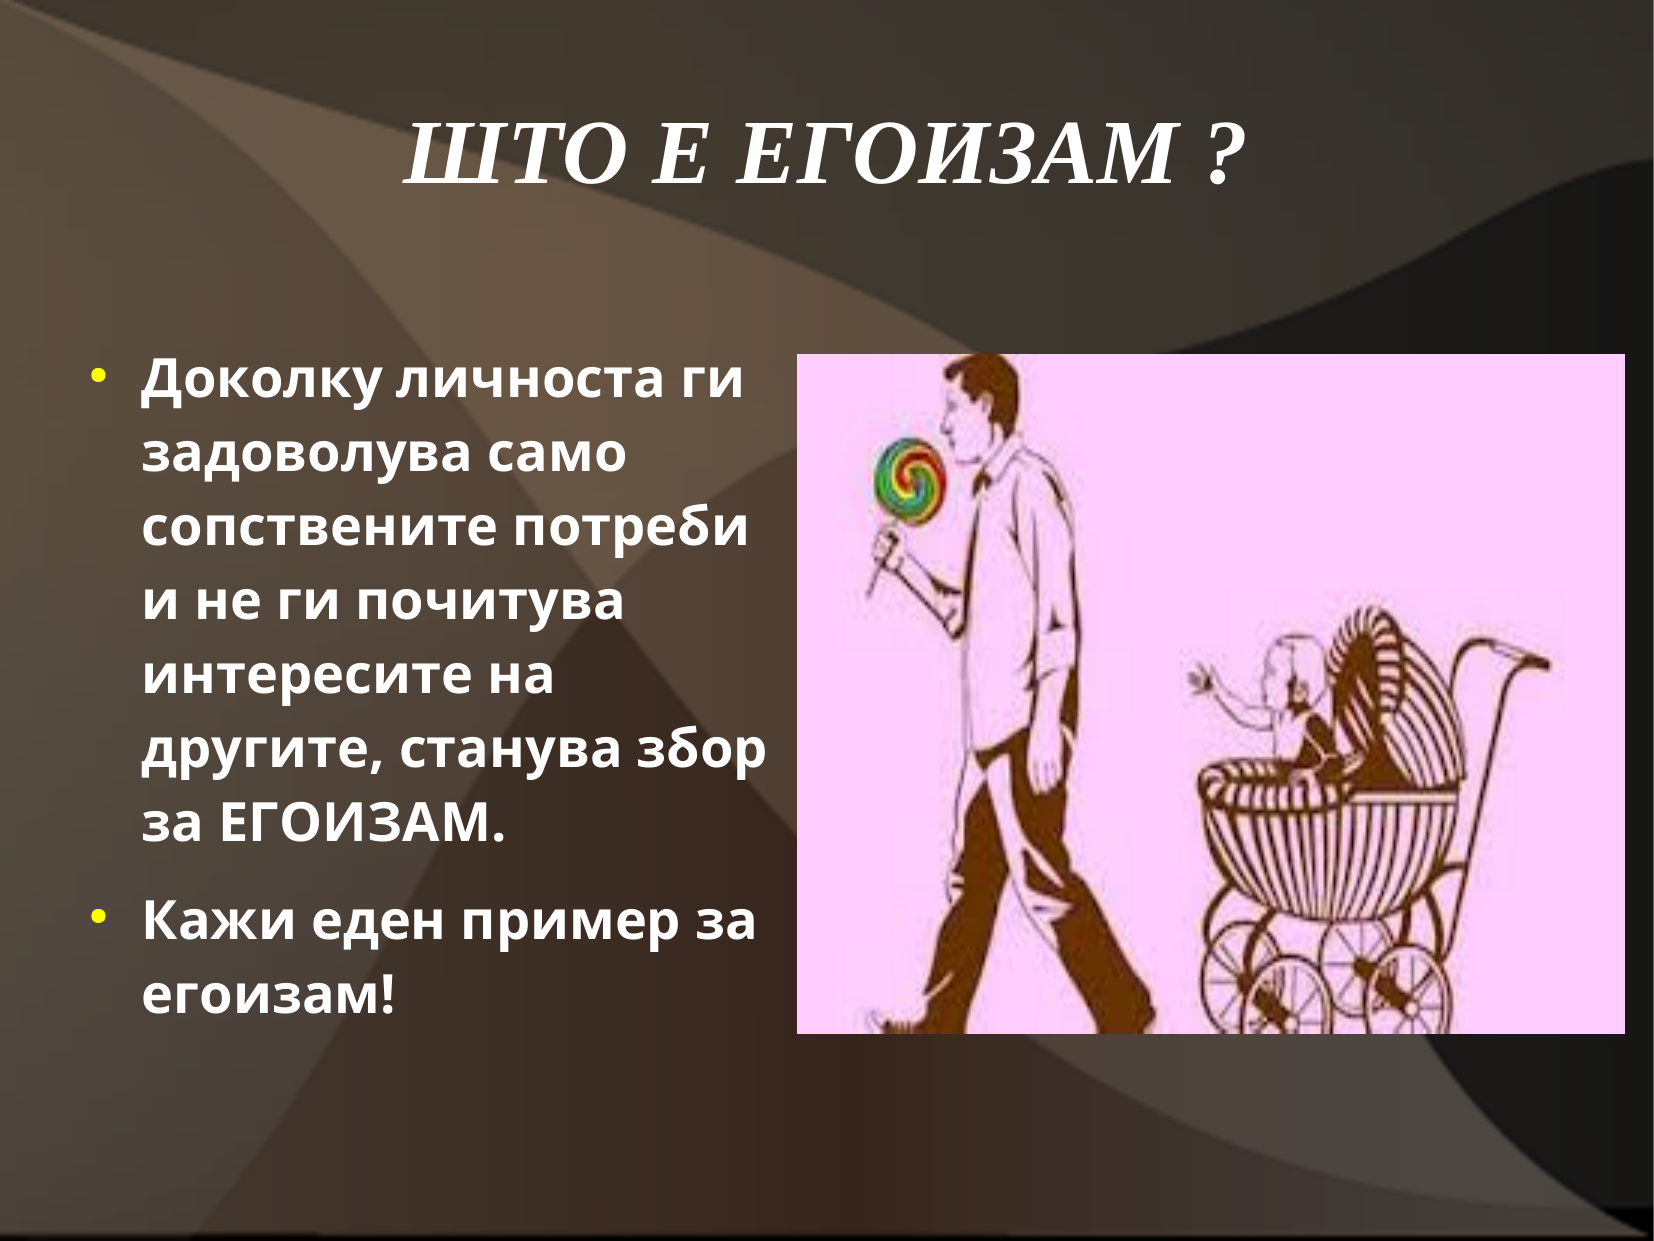

# ШТО Е ЕГОИЗАМ ?
Доколку личноста ги задоволува само сопствените потреби и не ги почитува интересите на другите, станува збор за ЕГОИЗАМ.
Кажи еден пример за егоизам!